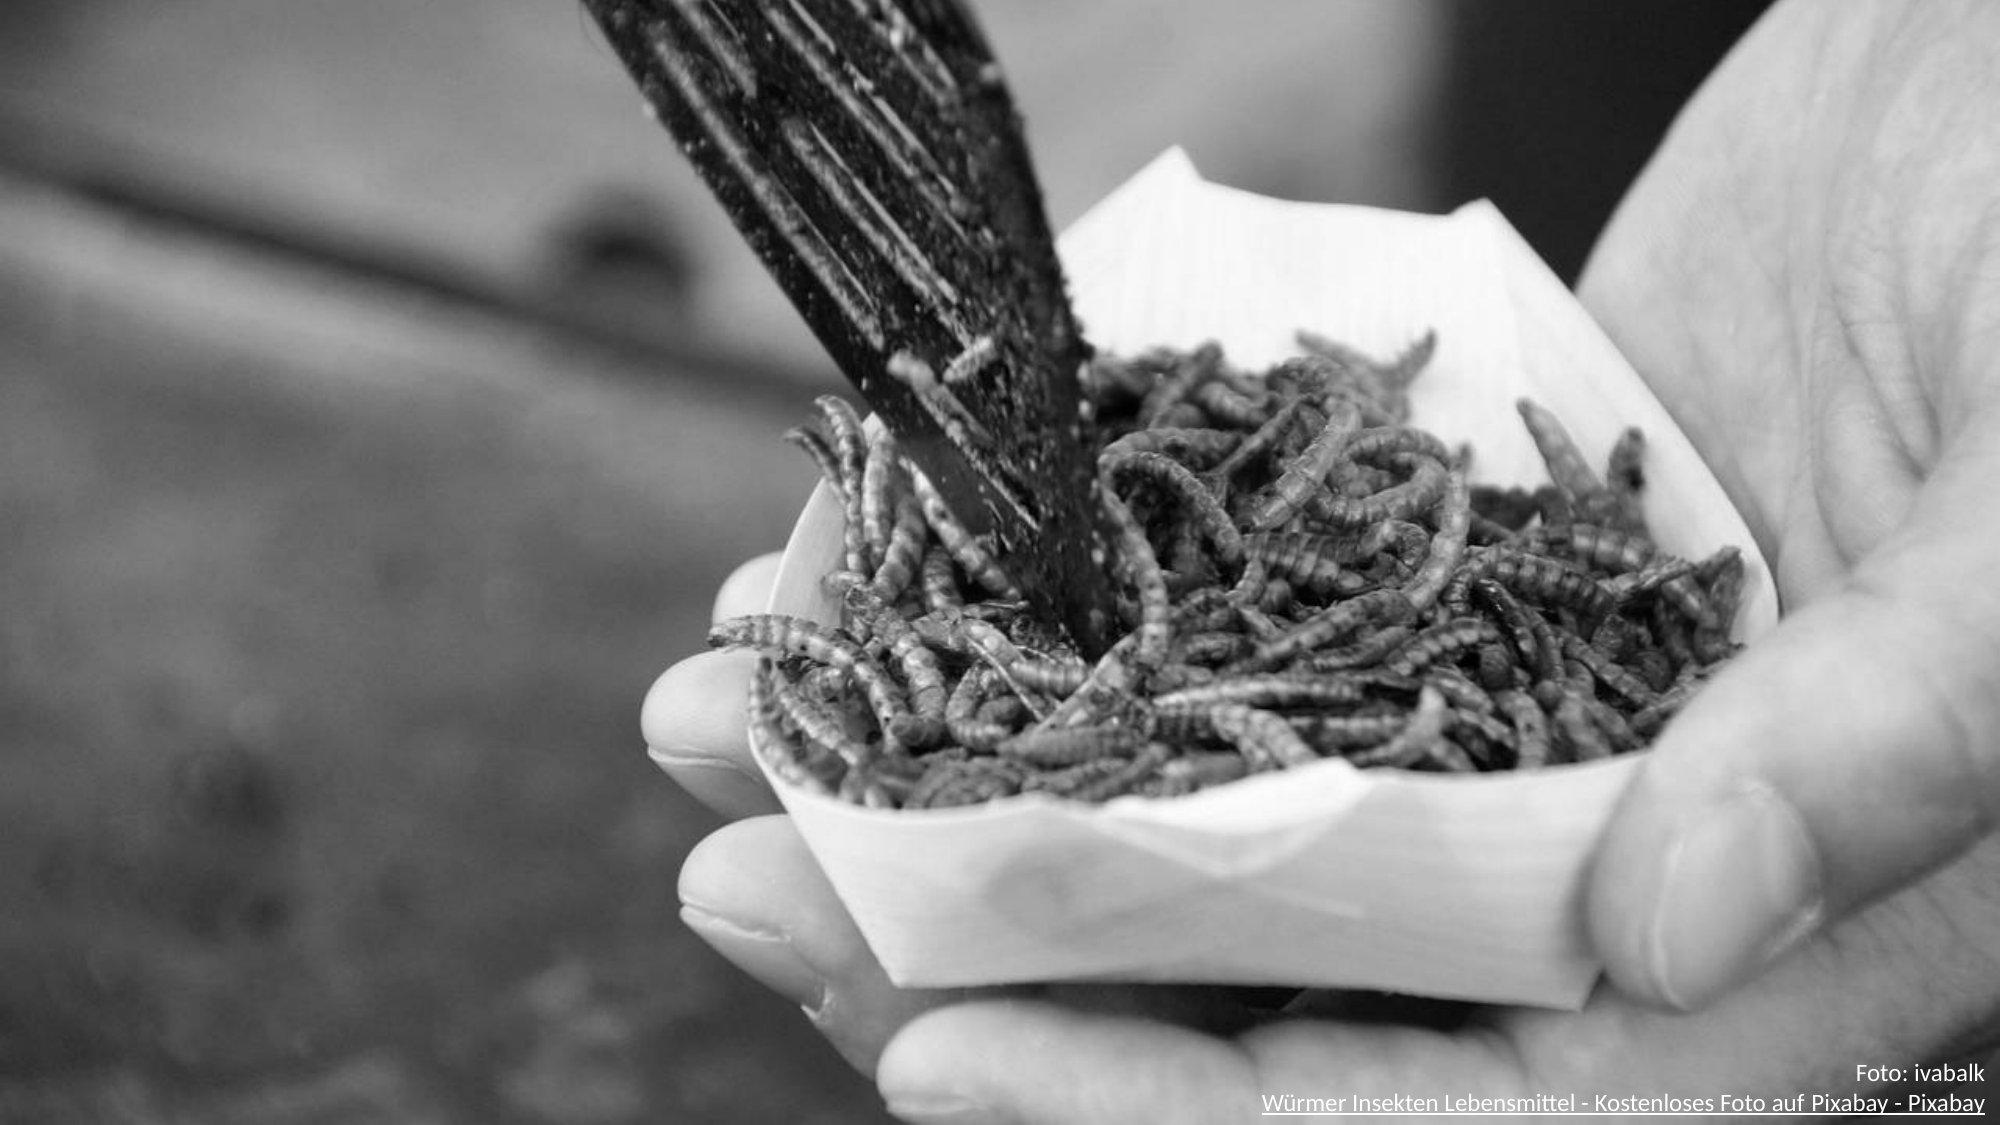

Foto: ivabalk
Würmer Insekten Lebensmittel - Kostenloses Foto auf Pixabay - Pixabay